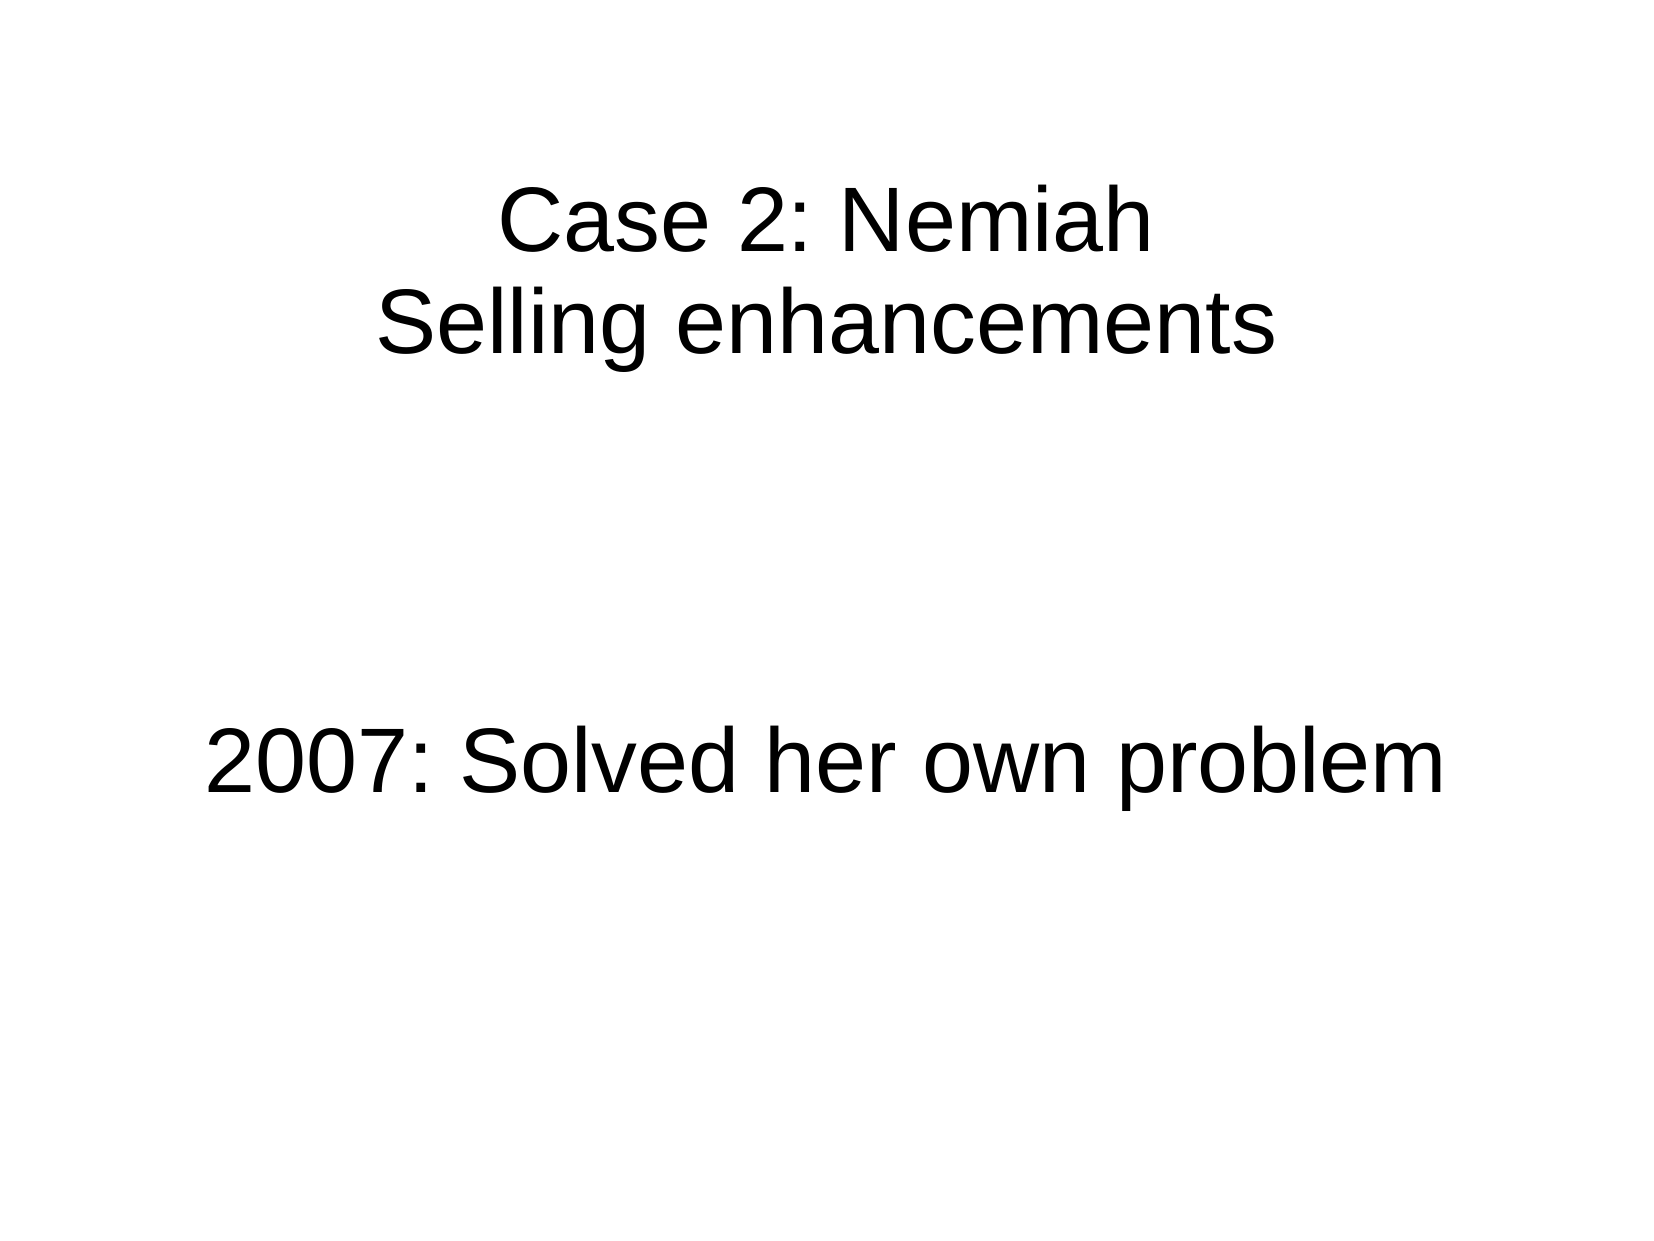

# Case 2: Nemiah Selling enhancements
2007: Solved her own problem